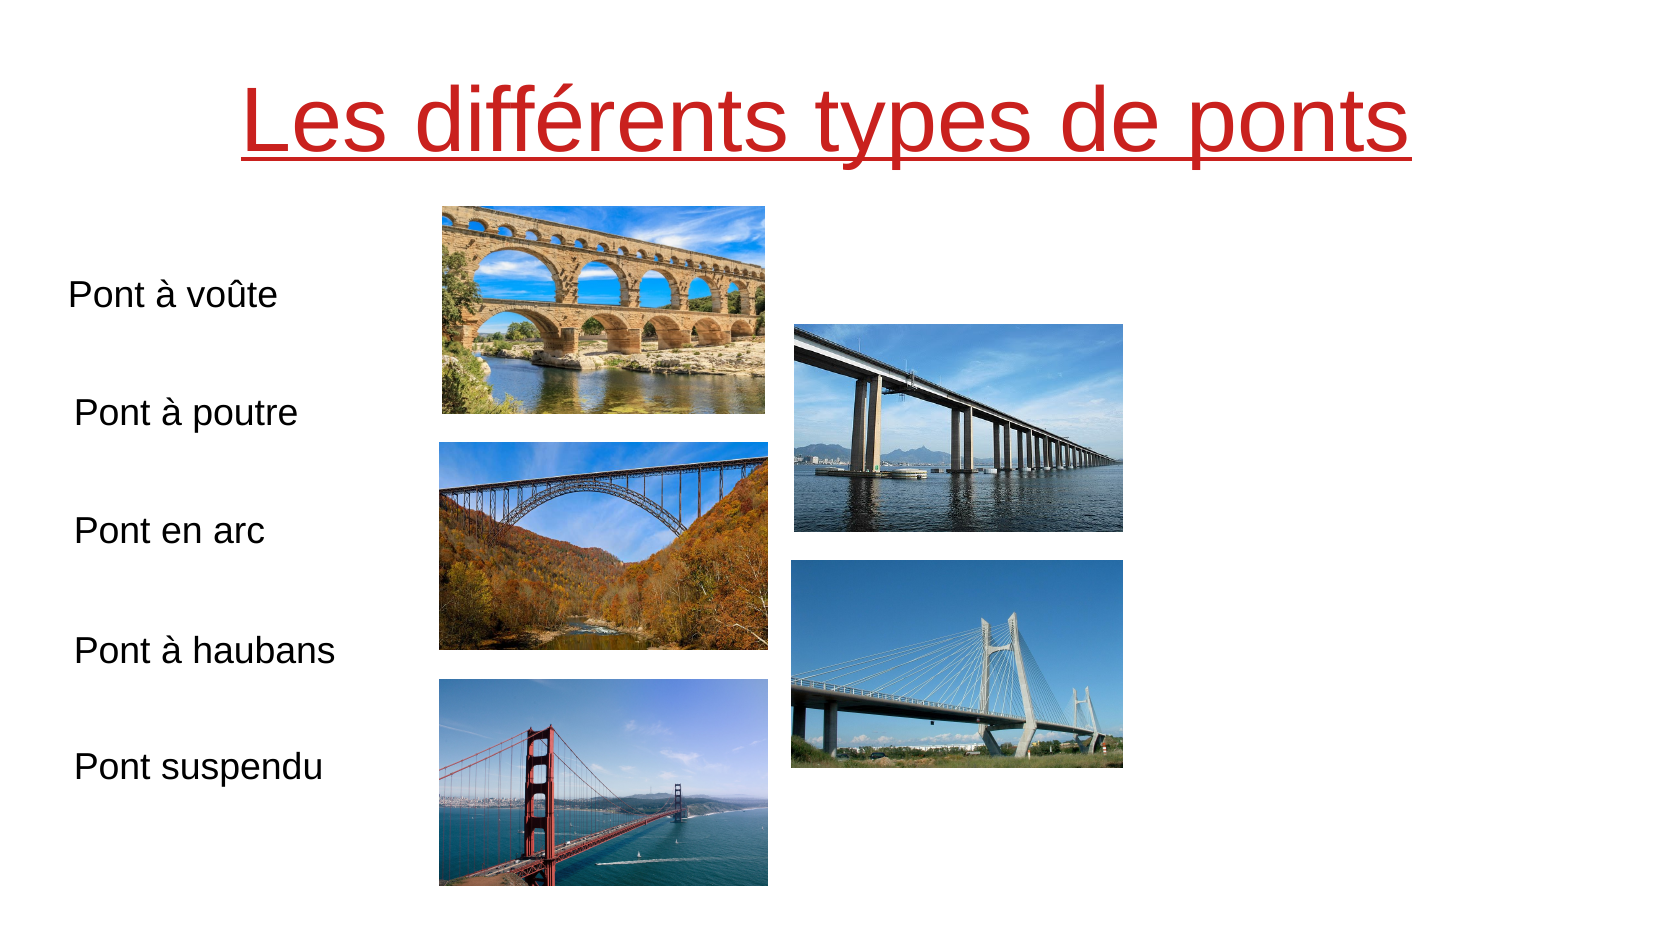

# Les différents types de ponts
Pont à voûte
Pont à poutre
Pont en arc
Pont à haubans
Pont suspendu